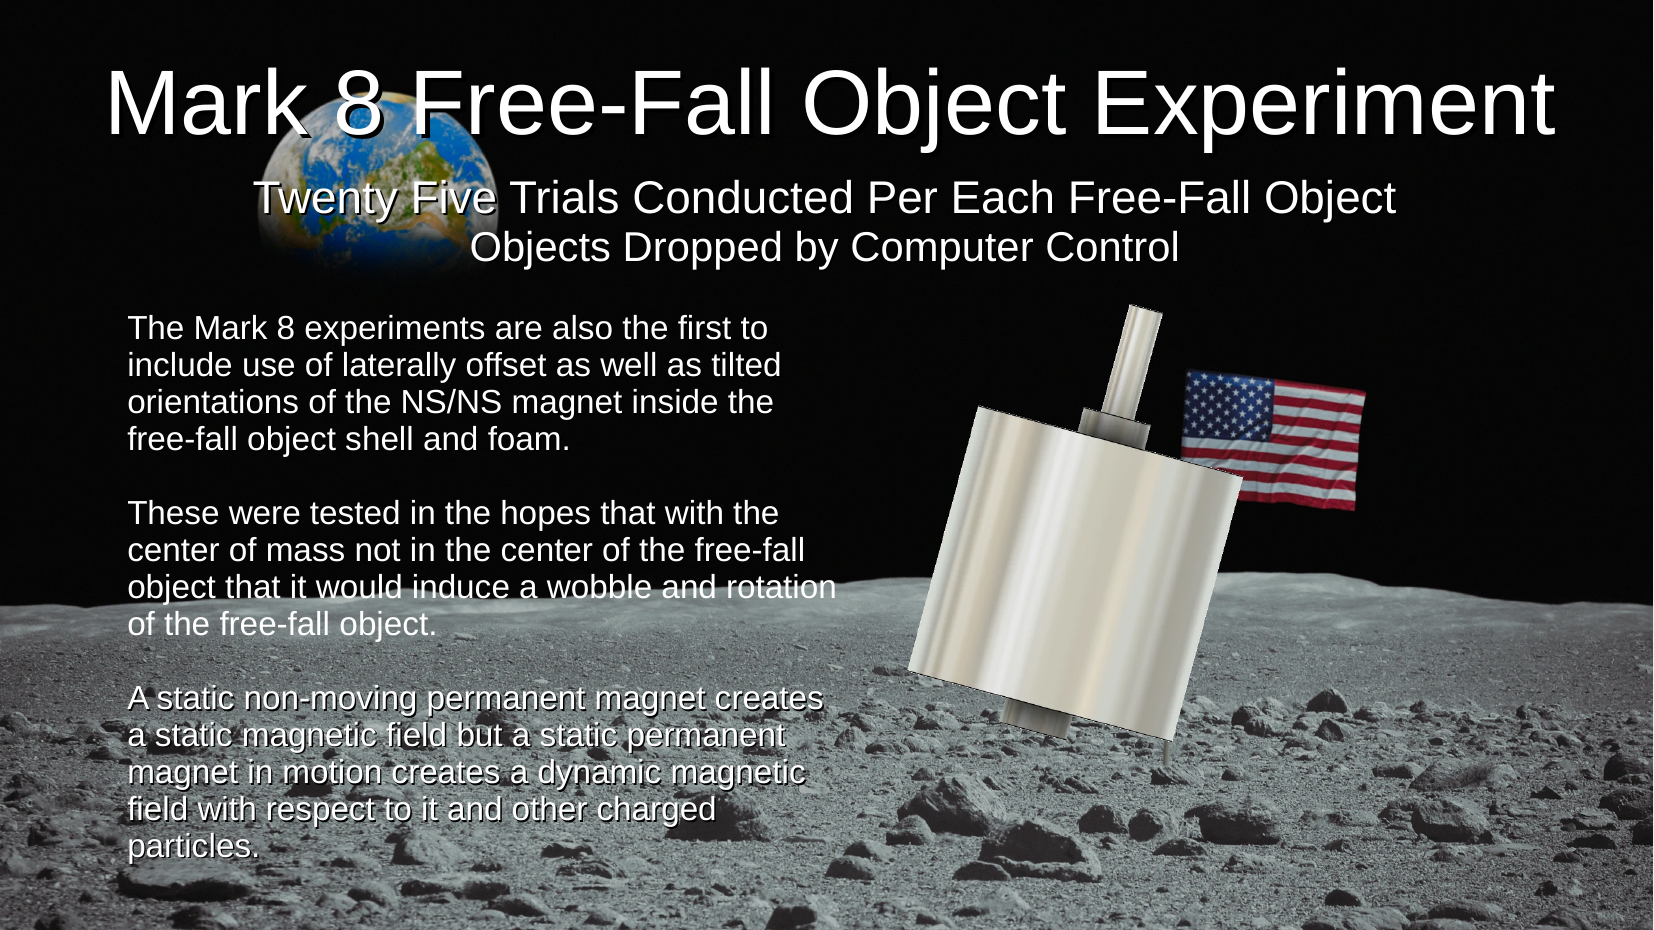

# Mark 8 Free-Fall Object Experiment
Twenty Five Trials Conducted Per Each Free-Fall Object
Objects Dropped by Computer Control
The Mark 8 experiments are also the first to include use of laterally offset as well as tilted orientations of the NS/NS magnet inside the free-fall object shell and foam.
These were tested in the hopes that with the center of mass not in the center of the free-fall object that it would induce a wobble and rotation of the free-fall object.
A static non-moving permanent magnet creates a static magnetic field but a static permanent magnet in motion creates a dynamic magnetic field with respect to it and other charged particles.